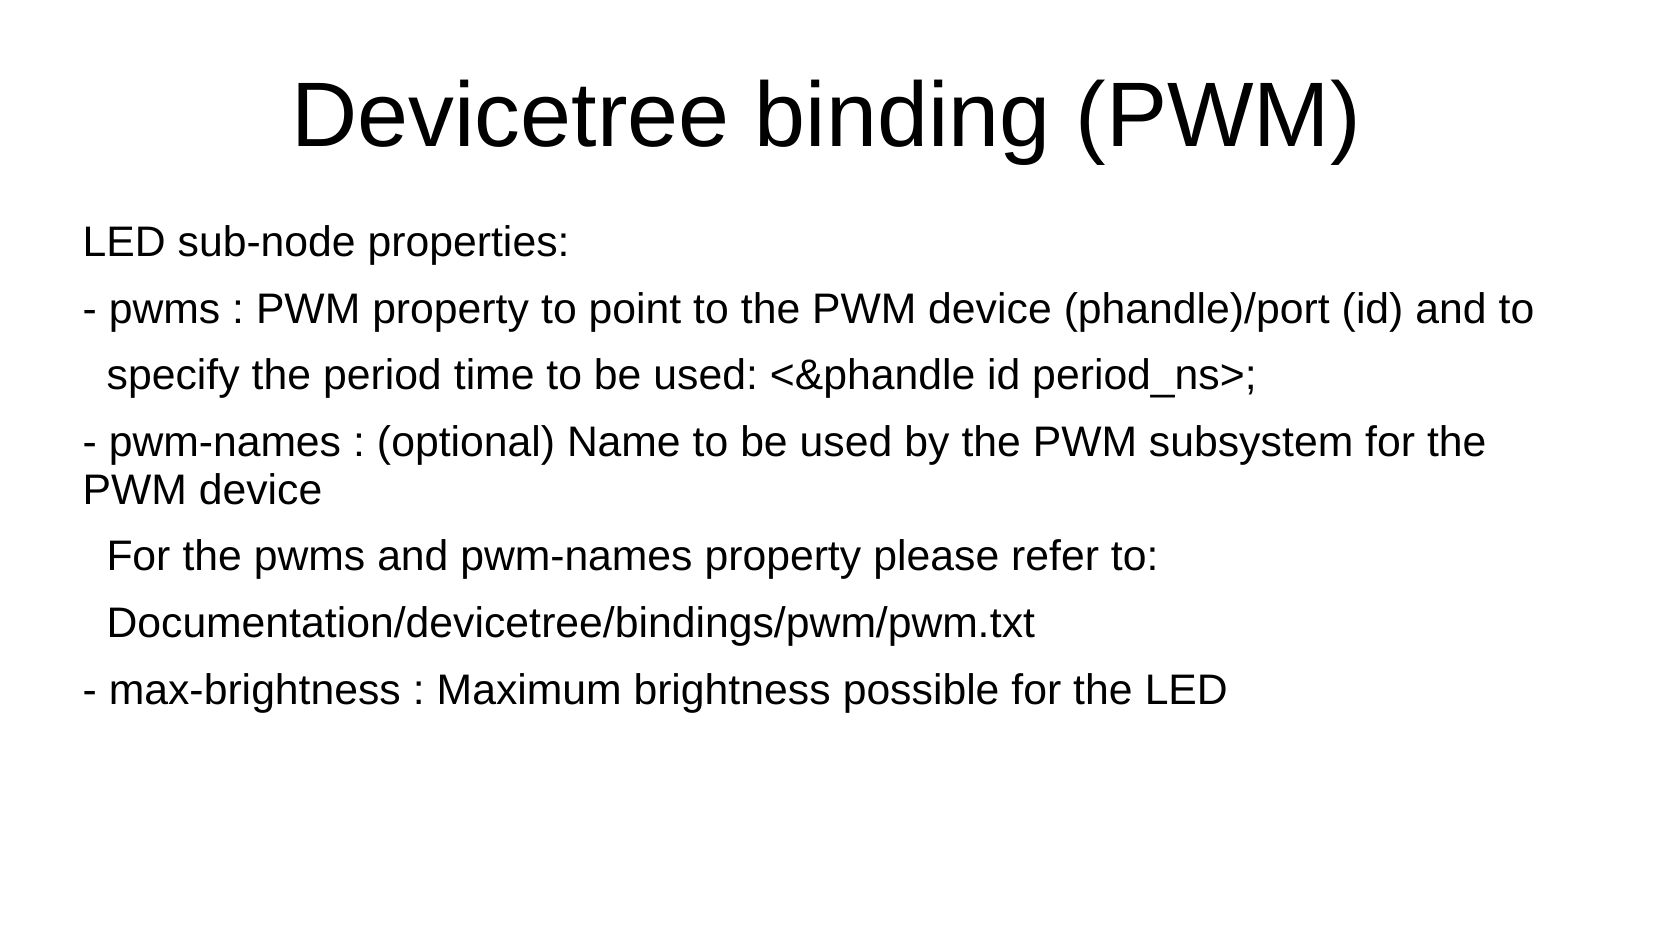

# Devicetree binding (PWM)
LED sub-node properties:
- pwms : PWM property to point to the PWM device (phandle)/port (id) and to
 specify the period time to be used: <&phandle id period_ns>;
- pwm-names : (optional) Name to be used by the PWM subsystem for the PWM device
 For the pwms and pwm-names property please refer to:
 Documentation/devicetree/bindings/pwm/pwm.txt
- max-brightness : Maximum brightness possible for the LED